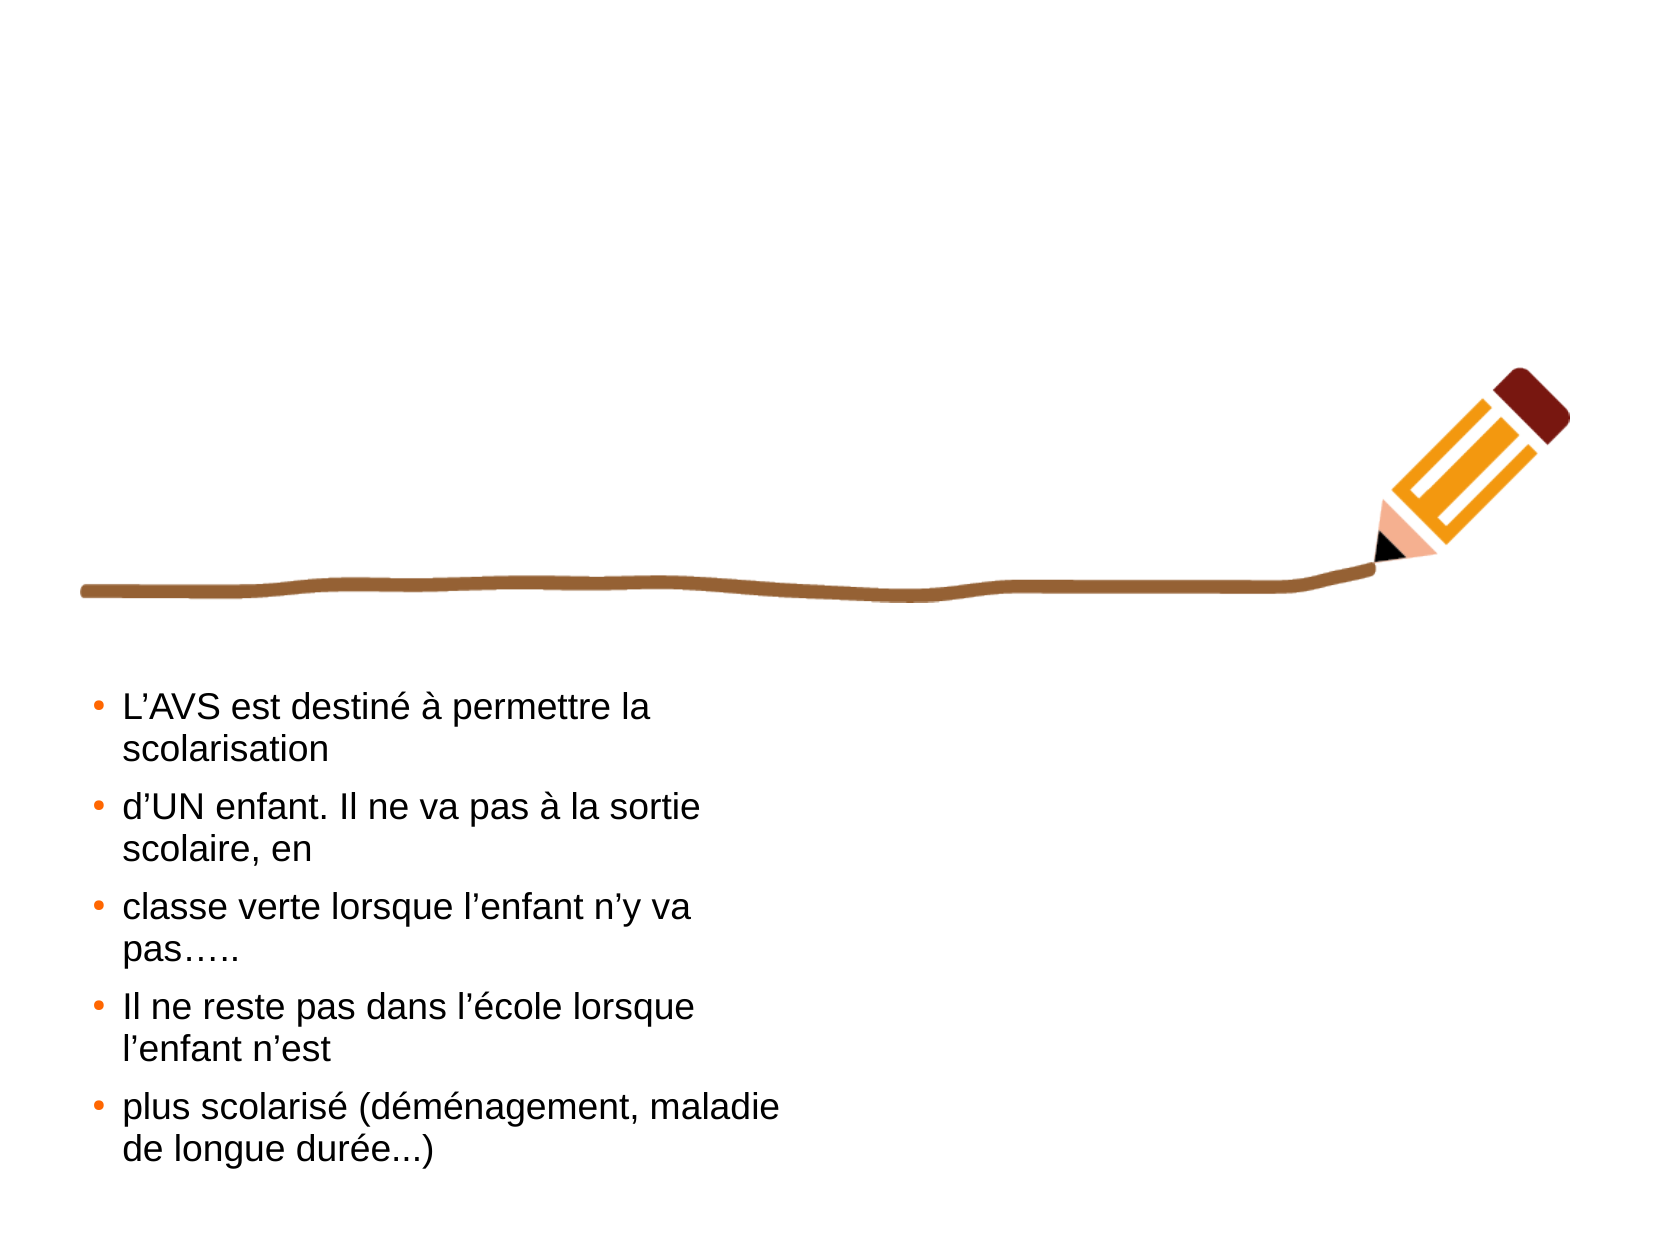

#
L’AVS est destiné à permettre la scolarisation
d’UN enfant. Il ne va pas à la sortie scolaire, en
classe verte lorsque l’enfant n’y va pas…..
Il ne reste pas dans l’école lorsque l’enfant n’est
plus scolarisé (déménagement, maladie de longue durée...)